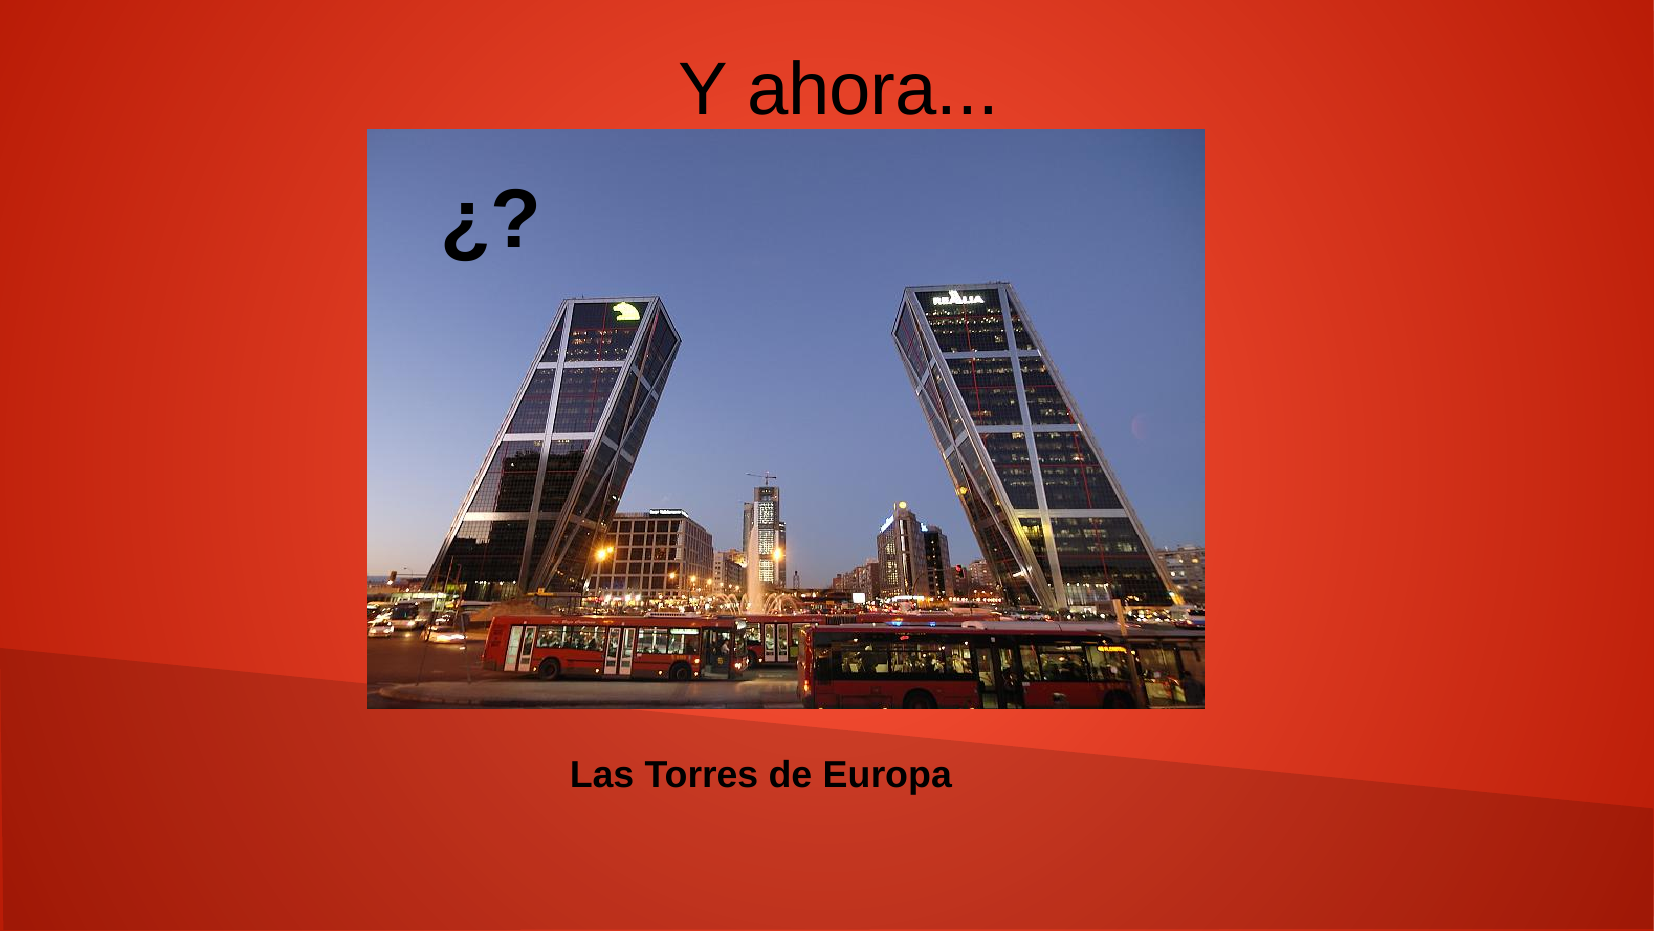

# Y ahora...
¿?
Las Torres de Europa